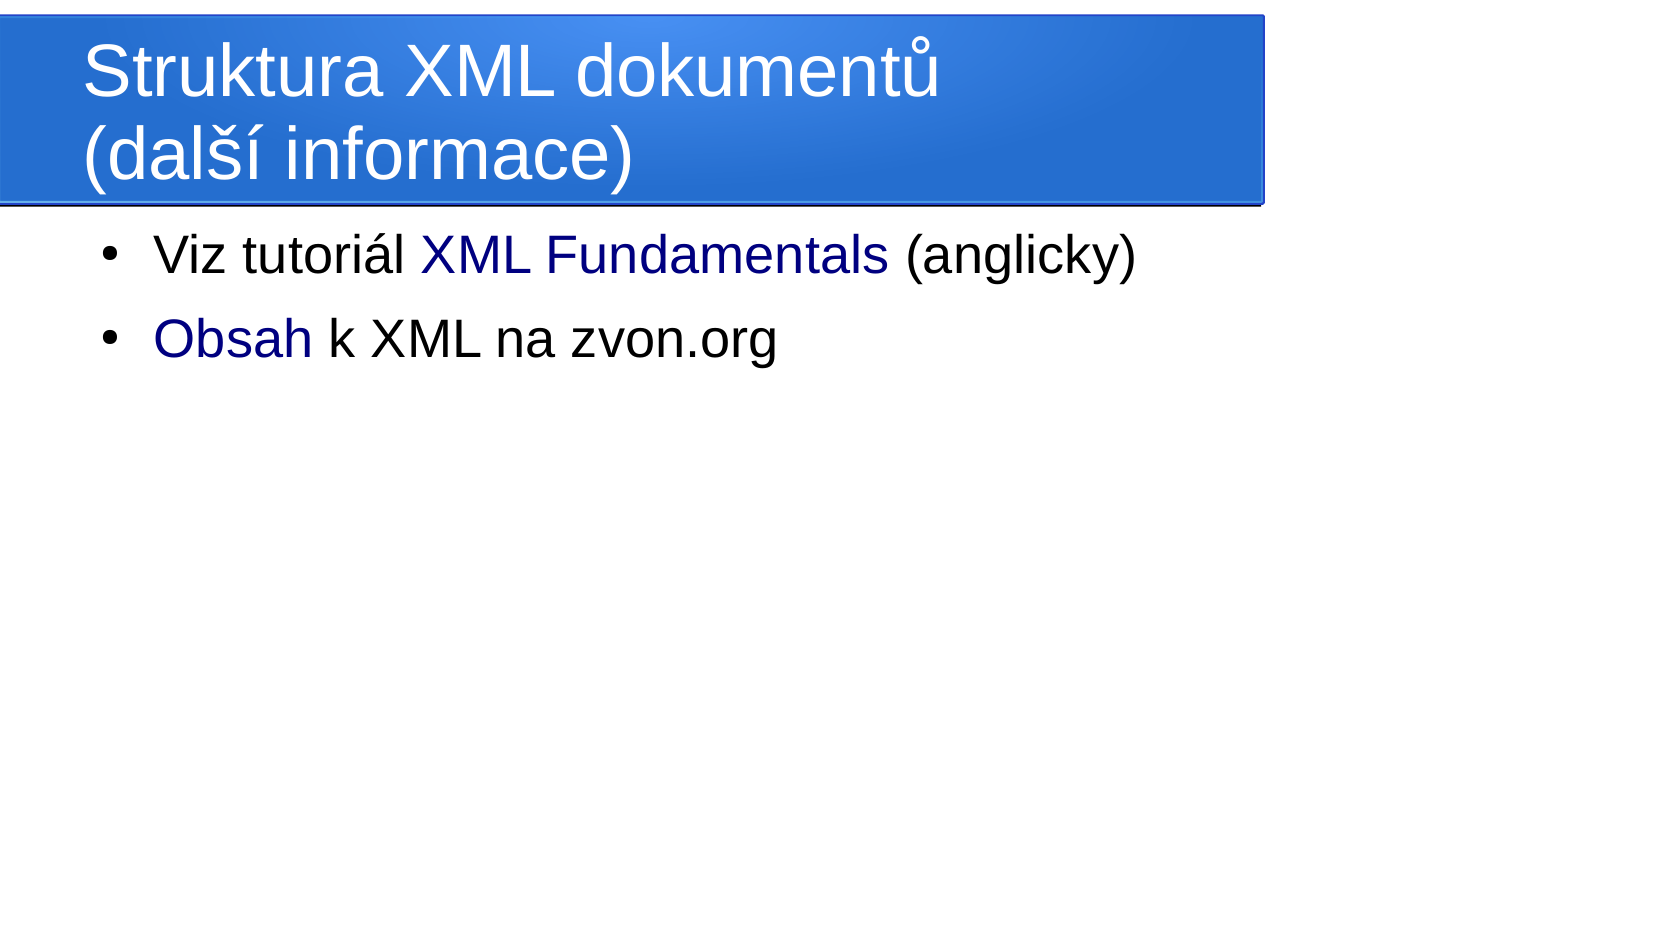

# Struktura XML dokumentů (další informace)
Viz tutoriál XML Fundamentals (anglicky)
Obsah k XML na zvon.org